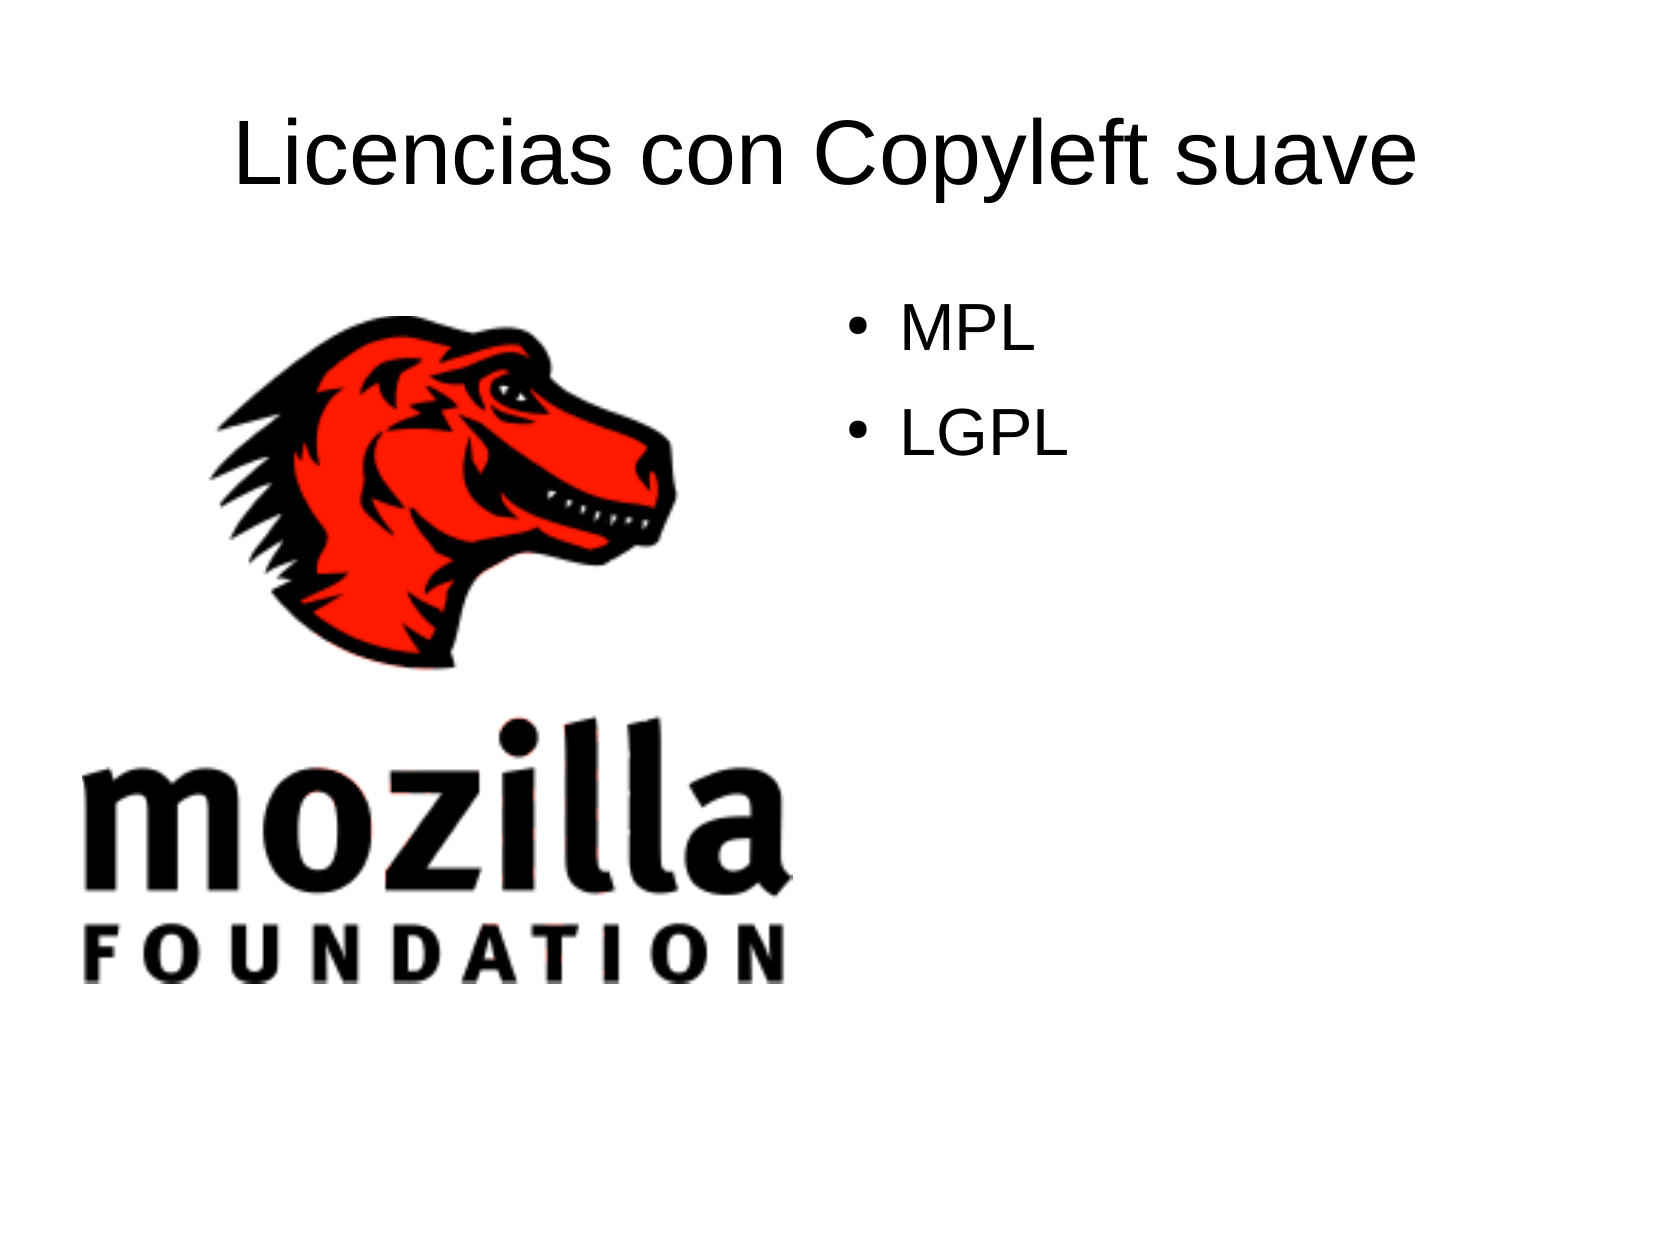

# Licencias con Copyleft suave
MPL
LGPL